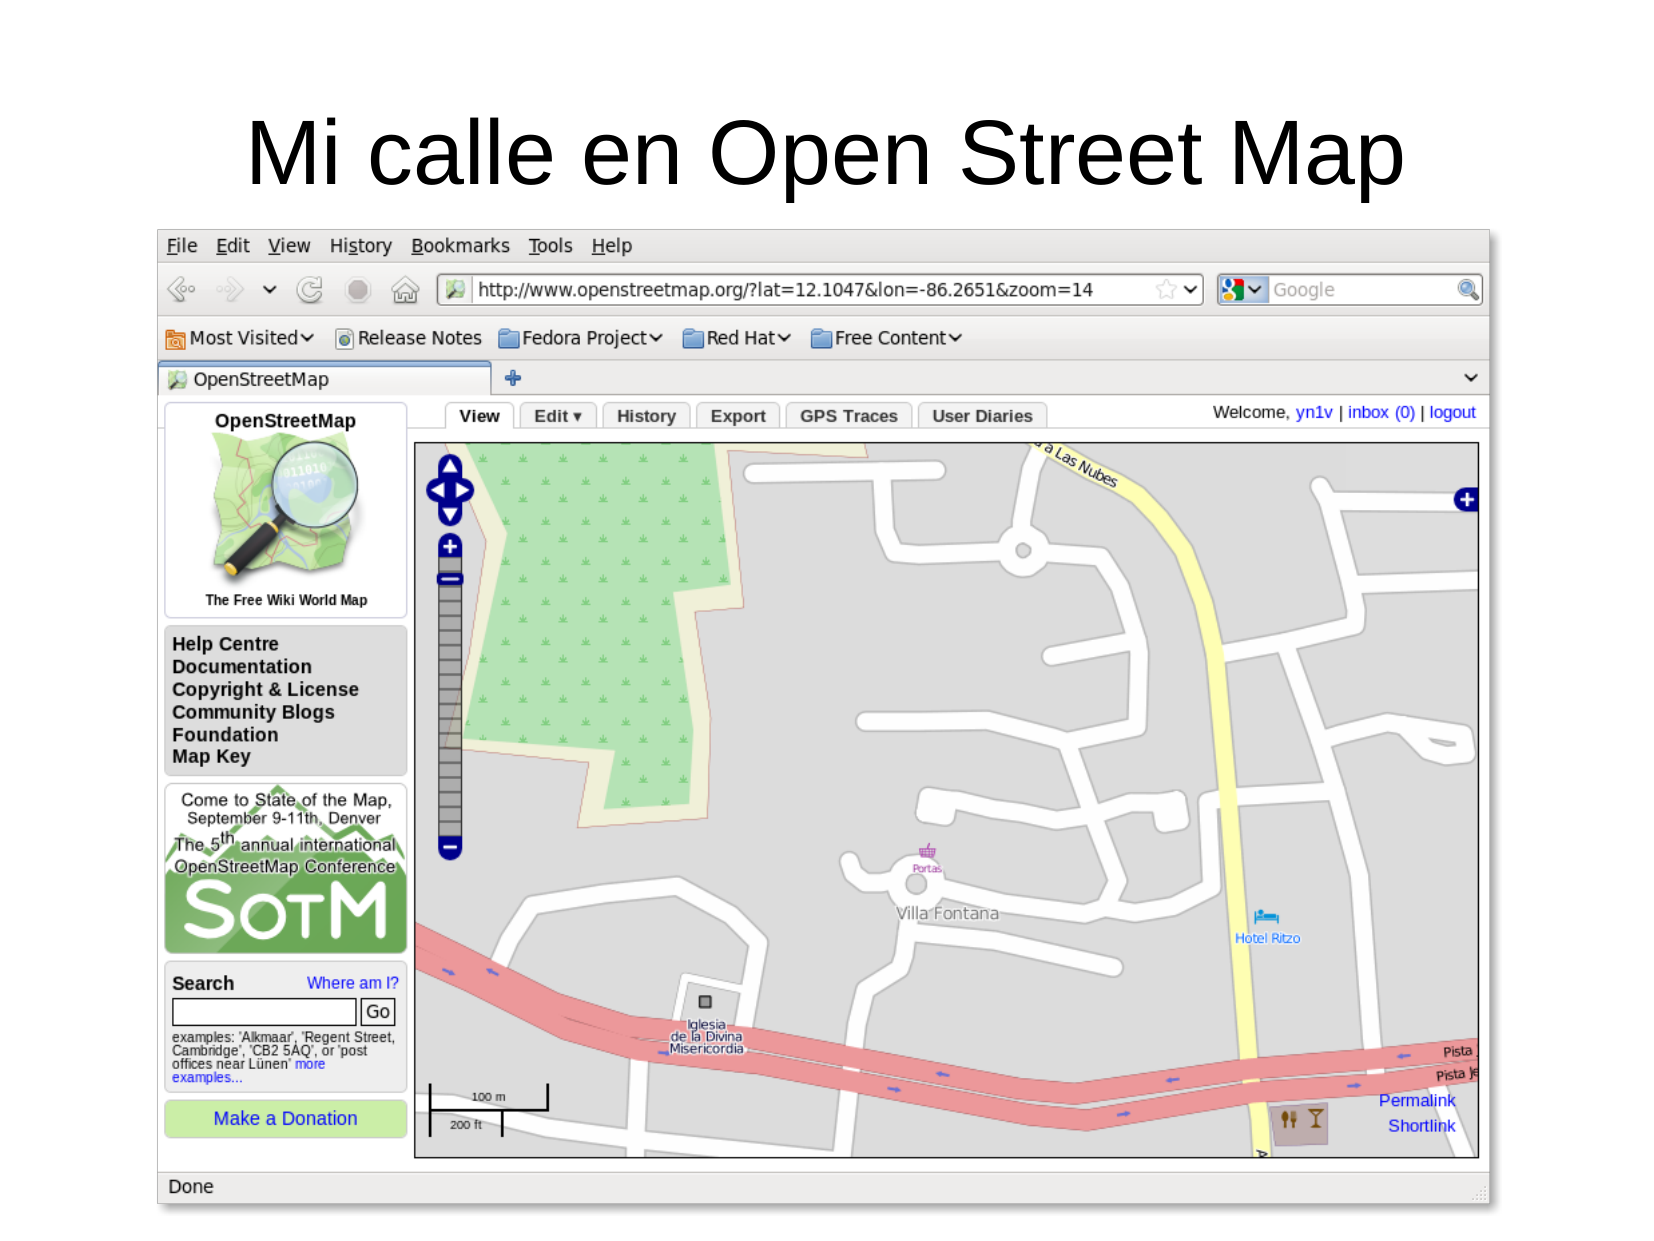

# Mi calle en Open Street Map